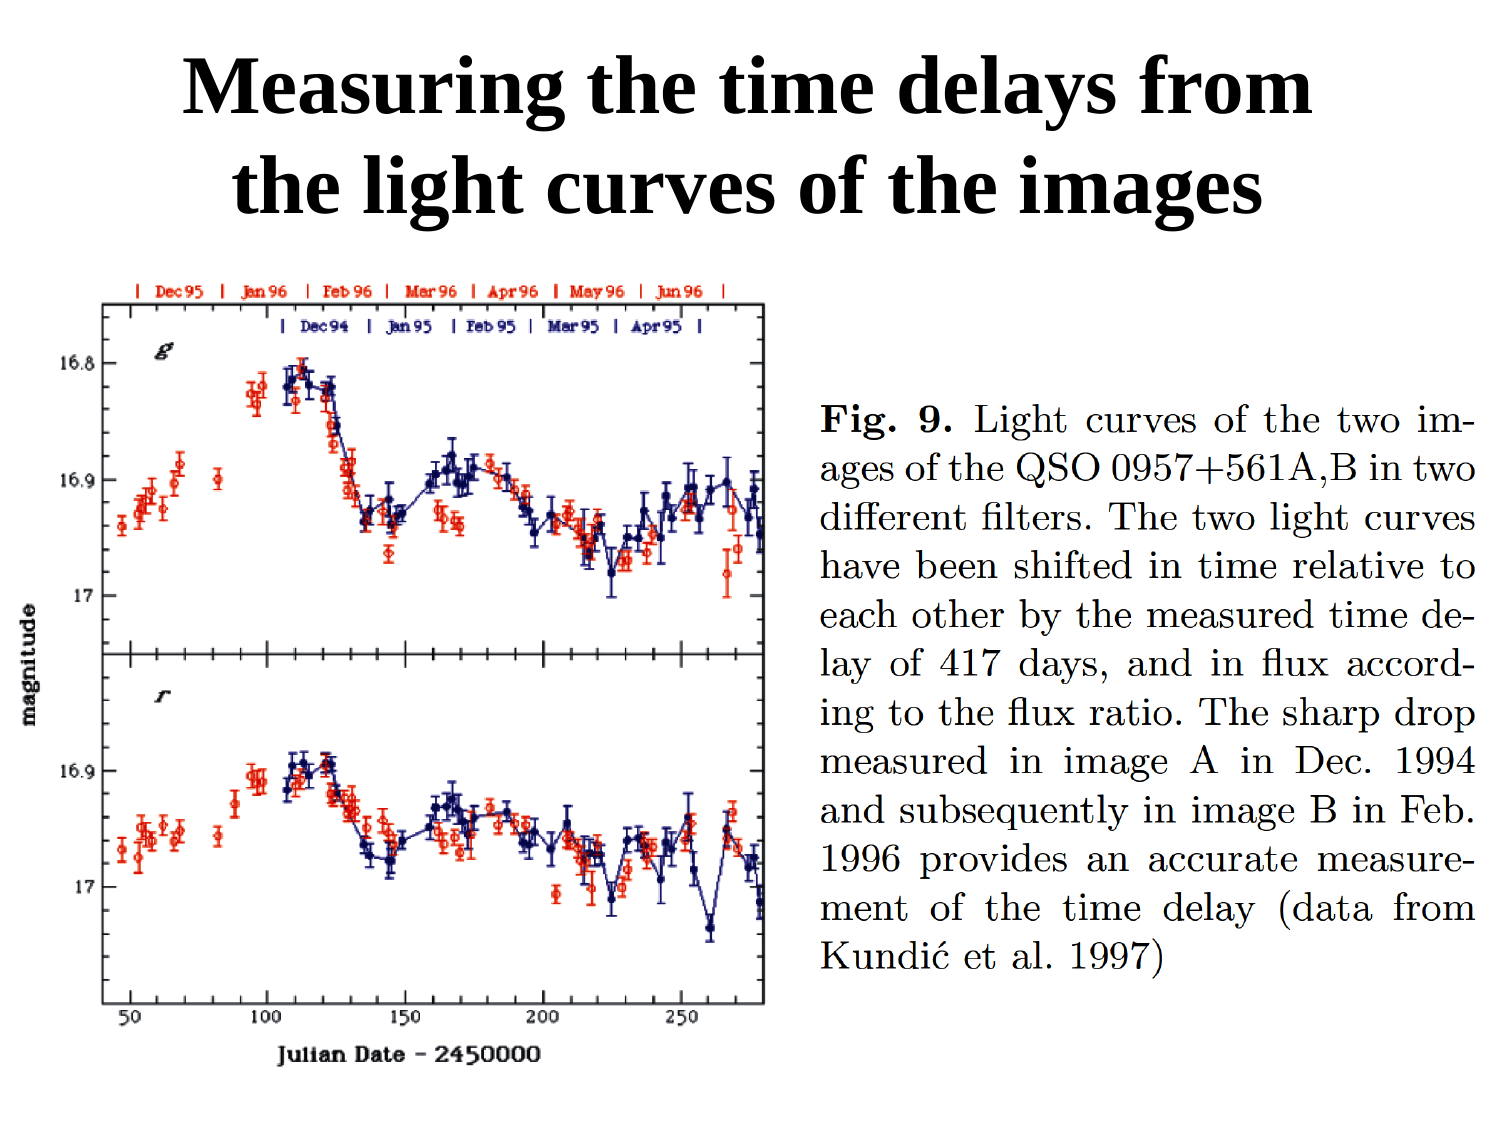

Measuring the time delays from the light curves of the images
#